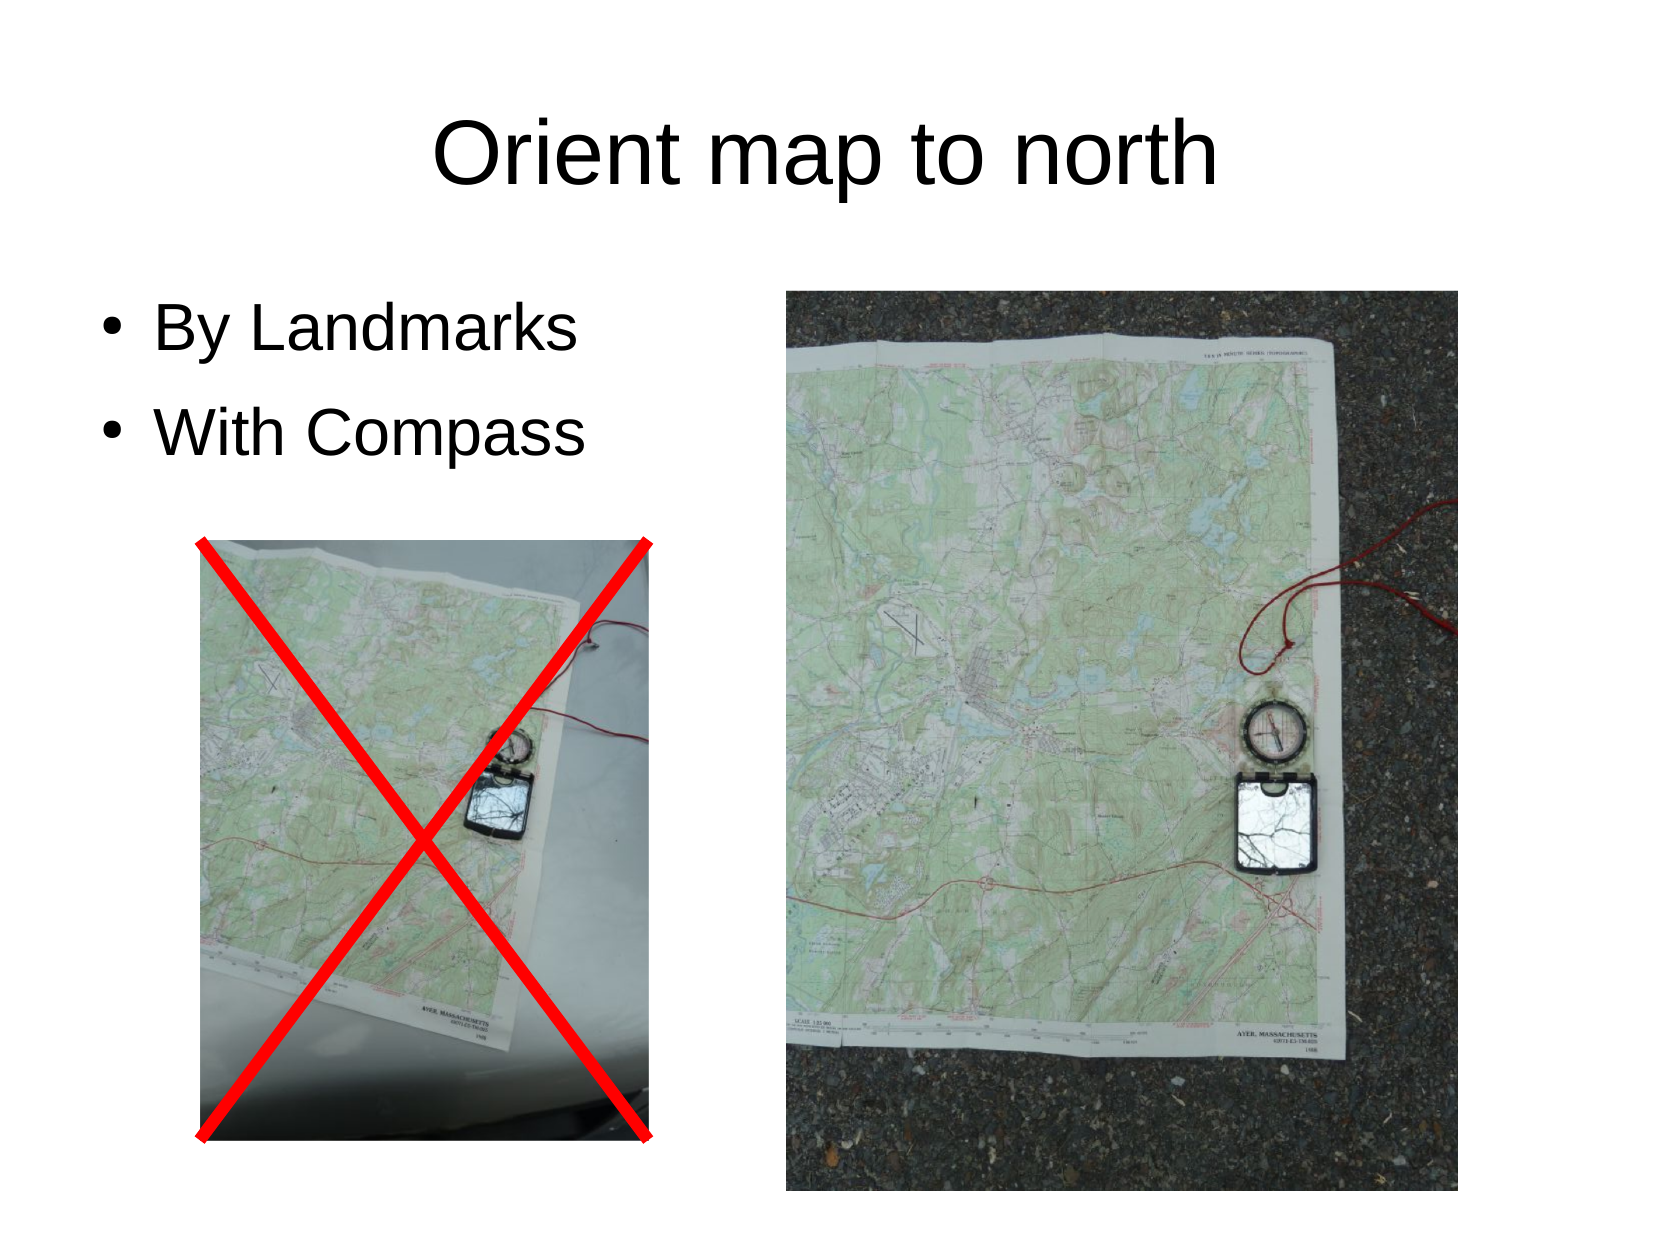

# Orient map to north
By Landmarks
With Compass